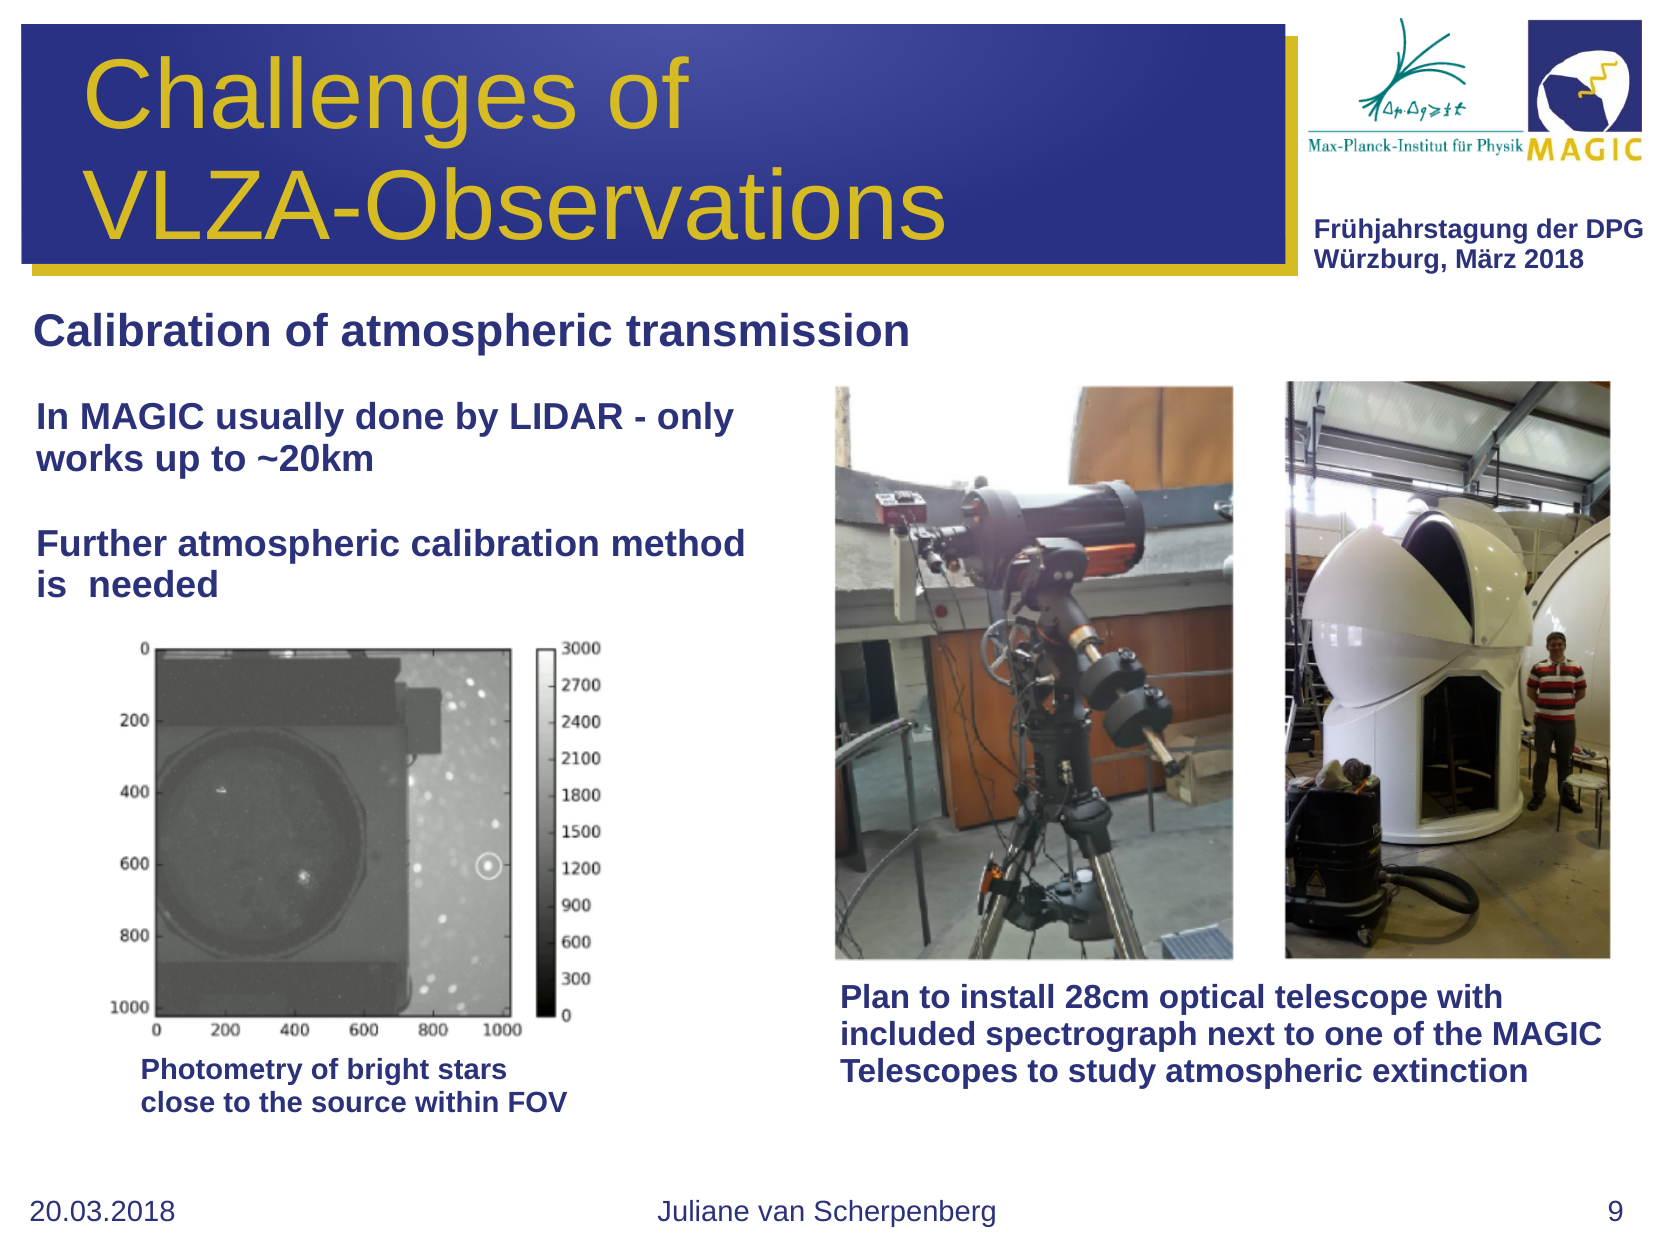

# Challenges of VLZA-Observations
Calibration of atmospheric transmission
In MAGIC usually done by LIDAR - only works up to ~20km
Further atmospheric calibration method is needed
Plan to install 28cm optical telescope with included spectrograph next to one of the MAGIC Telescopes to study atmospheric extinction
Photometry of bright stars close to the source within FOV
20.03.2018
Juliane van Scherpenberg
9